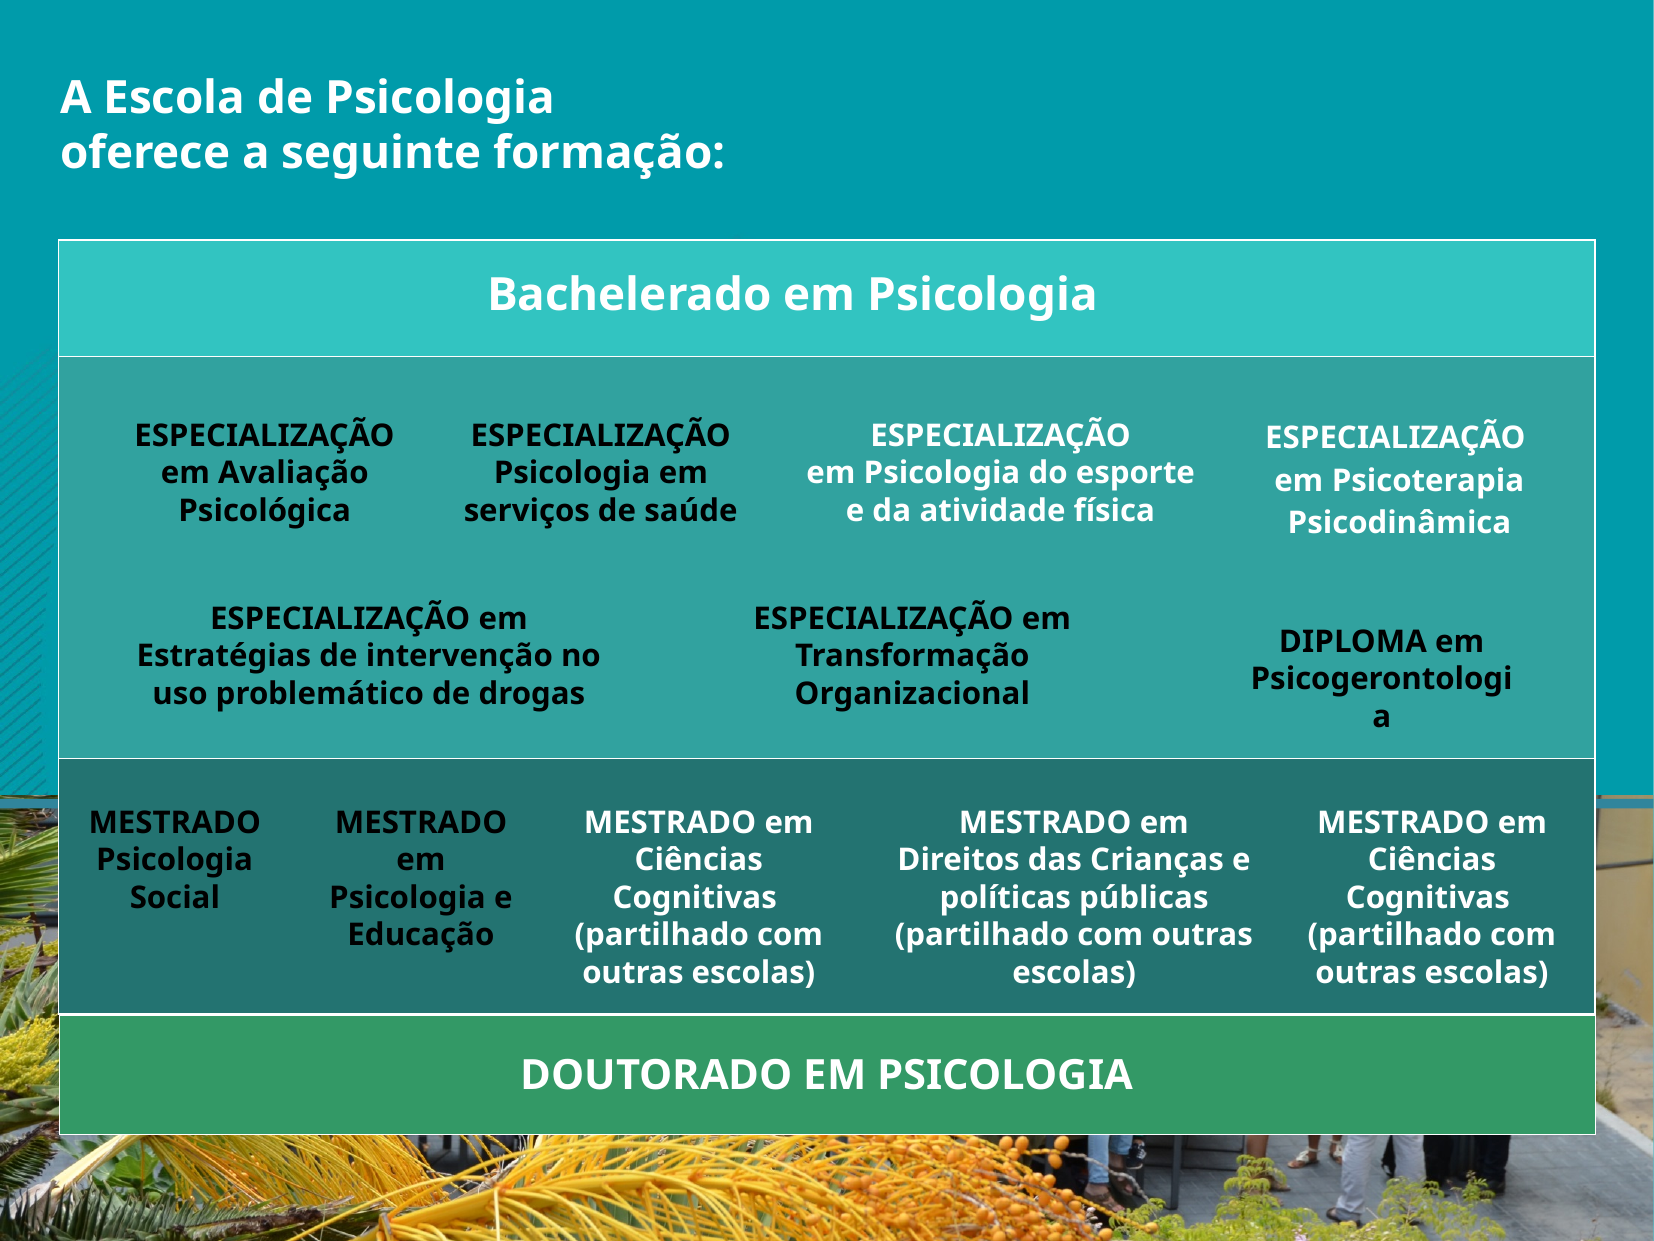

A Escola de Psicologia oferece a seguinte formação:
Bachelerado em Psicologia
ESPECIALIZAÇÃO em Avaliação Psicológica
ESPECIALIZAÇÃO Psicologia em serviços de saúde
ESPECIALIZAÇÃO
em Psicologia do esporte e da atividade física
ESPECIALIZAÇÃO
em Psicoterapia Psicodinâmica
ESPECIALIZAÇÃO em Estratégias de intervenção no uso problemático de drogas
ESPECIALIZAÇÃO em Transformação Organizacional
DIPLOMA em Psicogerontologia
MESTRADO Psicologia
Social
MESTRADO em Psicologia e Educação
MESTRADO em Ciências Cognitivas (partilhado com outras escolas)
MESTRADO em Direitos das Crianças e políticas públicas (partilhado com outras escolas)
MESTRADO em Ciências Cognitivas (partilhado com outras escolas)
DOUTORADO EM PSICOLOGIA